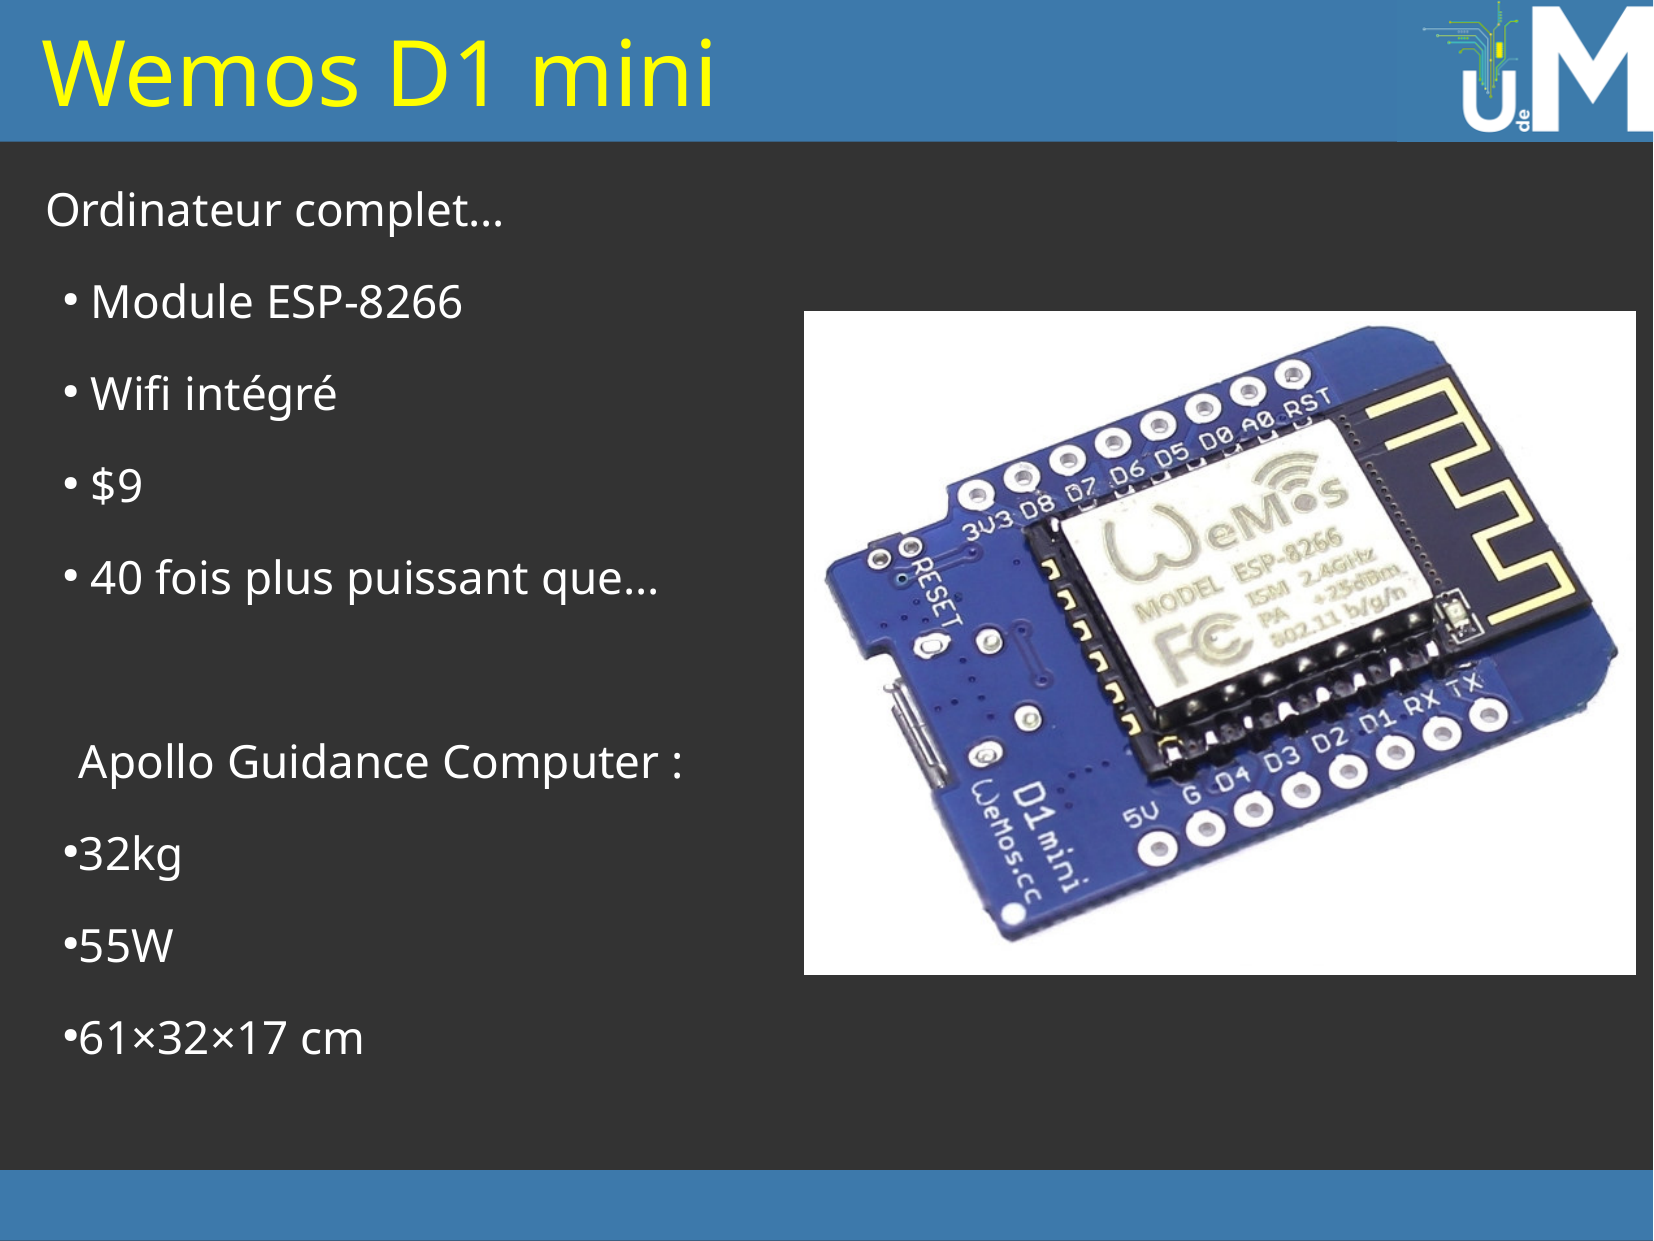

# Wemos D1 mini
Ordinateur complet…
 Module ESP-8266
 Wifi intégré
 $9
 40 fois plus puissant que...
Apollo Guidance Computer :
32kg
55W
61×32×17 cm
www.wemos.cc